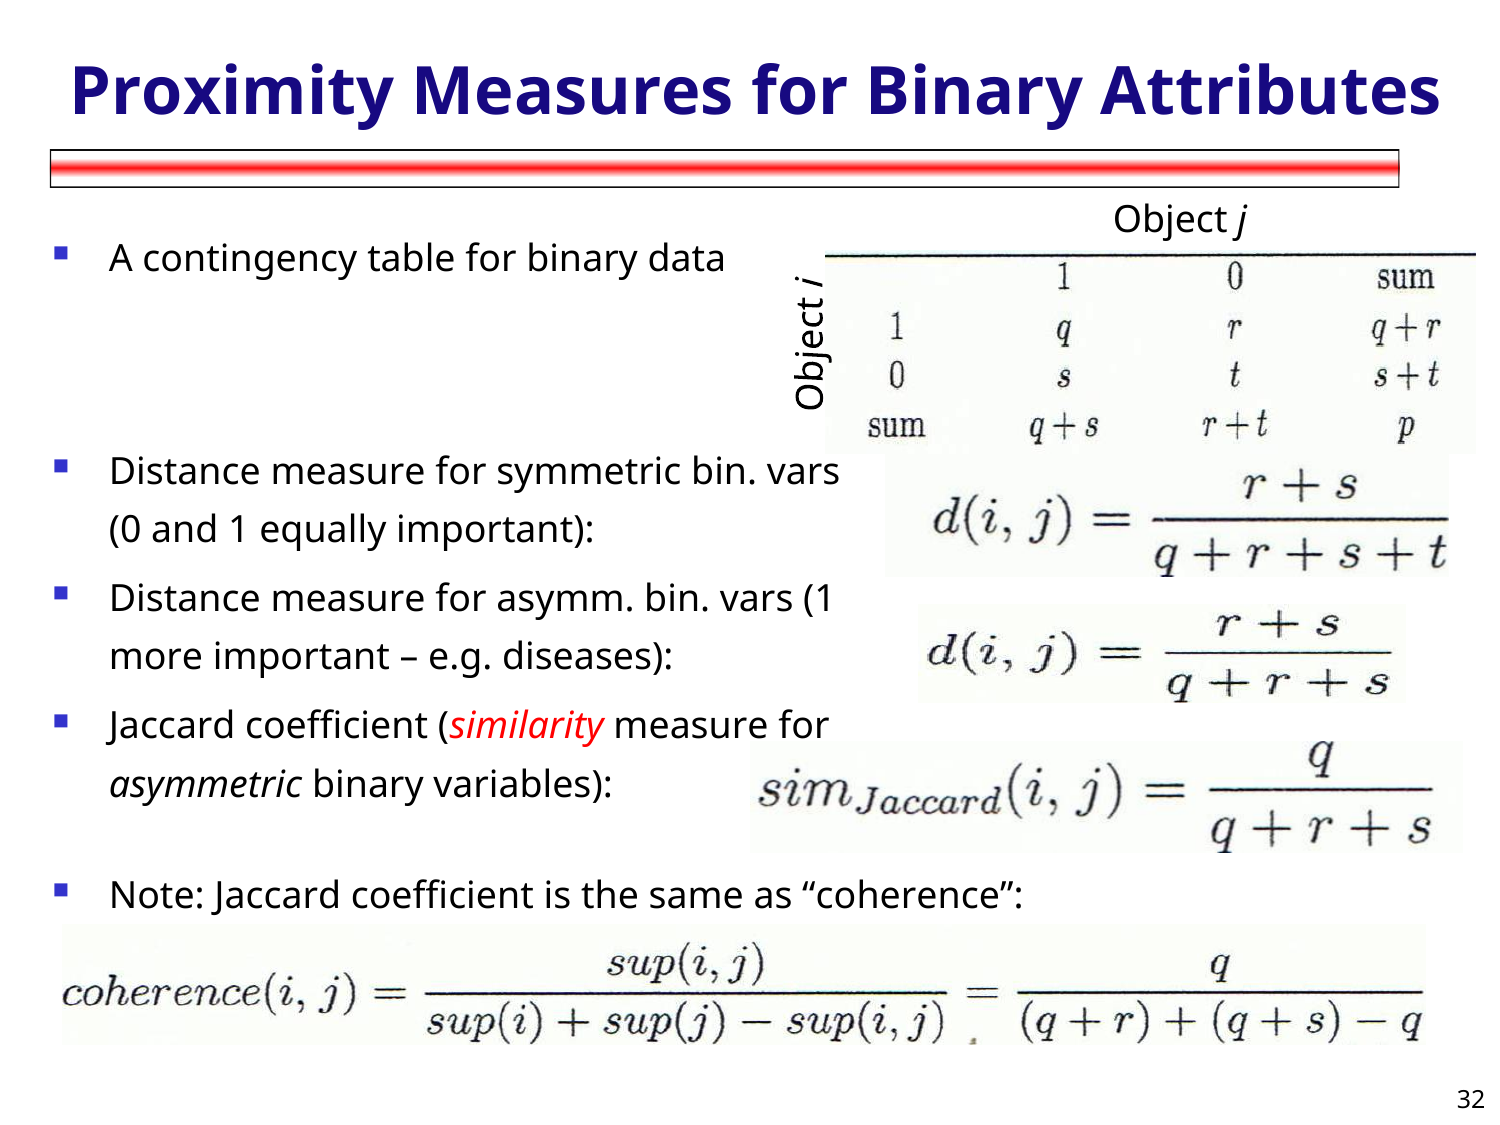

# Proximity Measures for Binary Attributes
Object j
A contingency table for binary data
Distance measure for symmetric bin. vars (0 and 1 equally important):
Distance measure for asymm. bin. vars (1 more important – e.g. diseases):
Jaccard coefficient (similarity measure for asymmetric binary variables):
Object i
Note: Jaccard coefficient is the same as “coherence”: